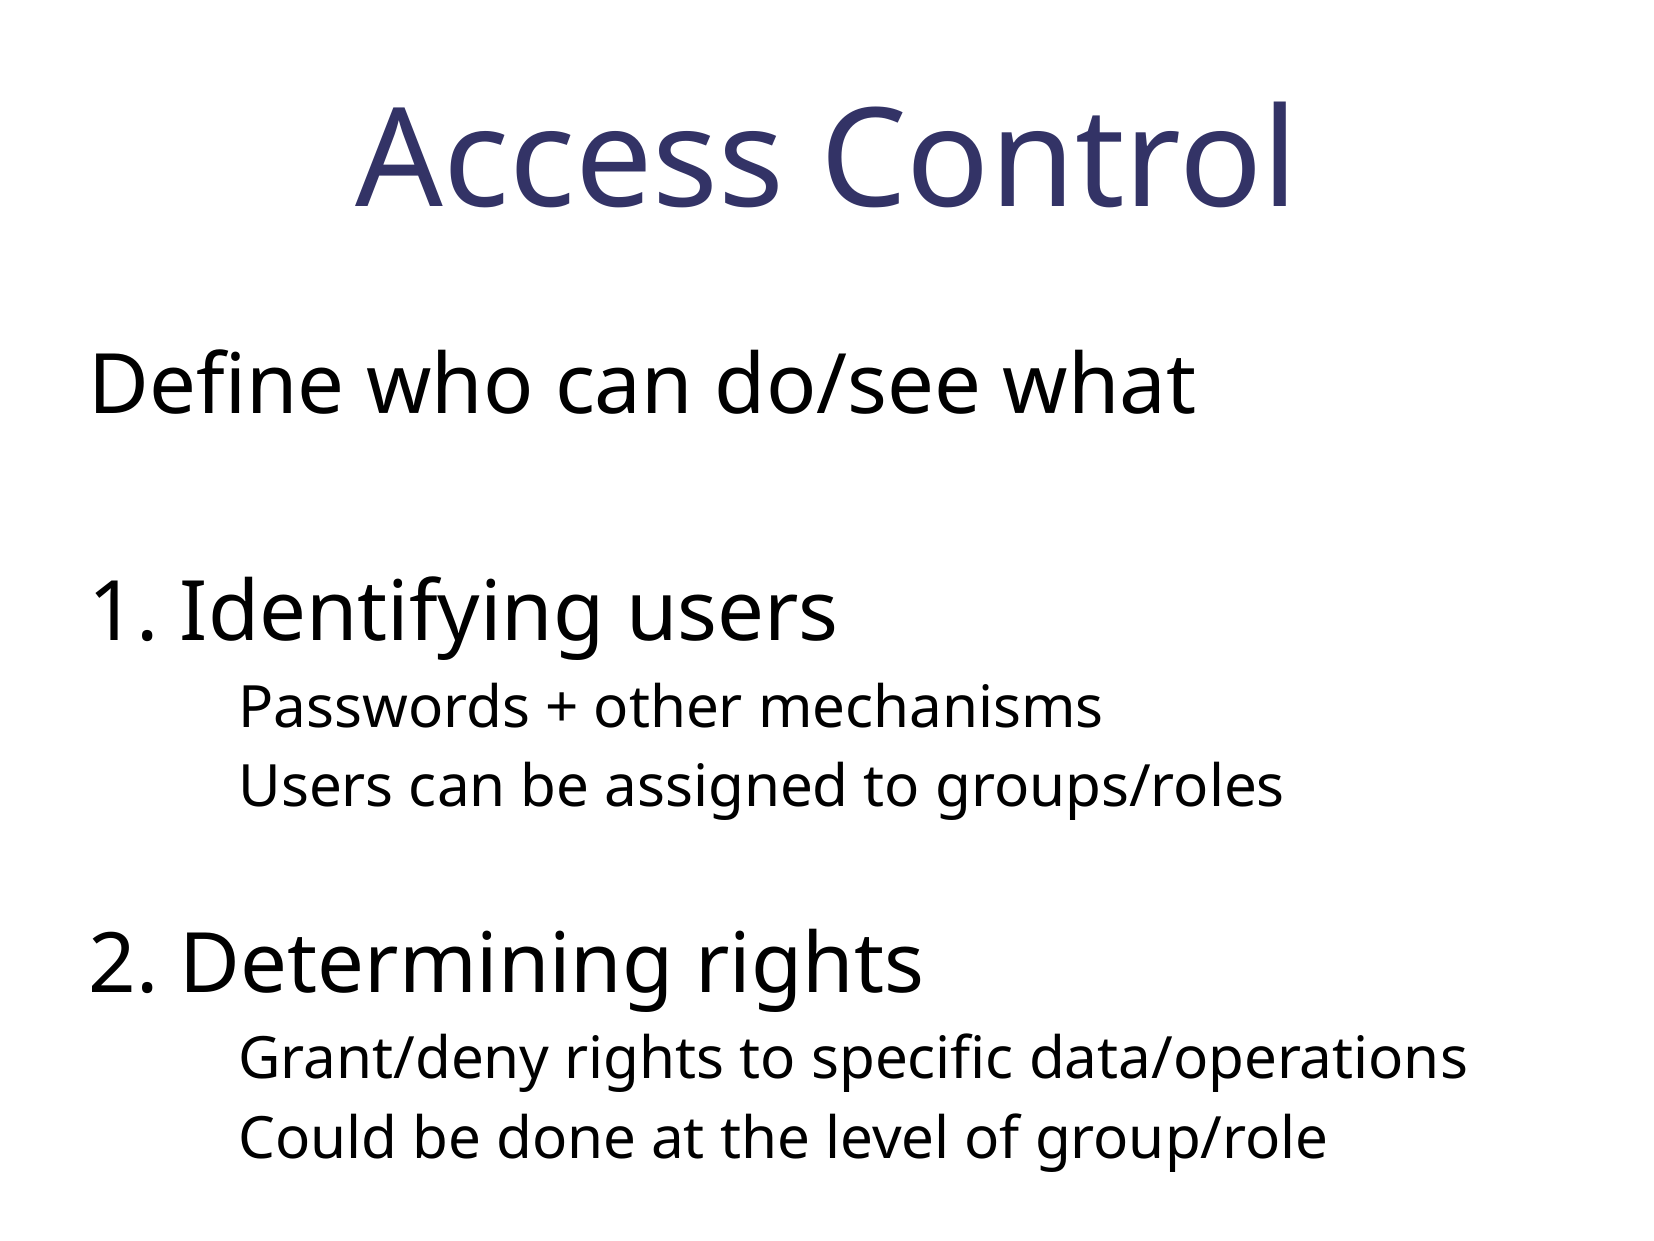

# Access Control
Define who can do/see what
1. Identifying users
		Passwords + other mechanisms
		Users can be assigned to groups/roles
2. Determining rights
		Grant/deny rights to specific data/operations
		Could be done at the level of group/role